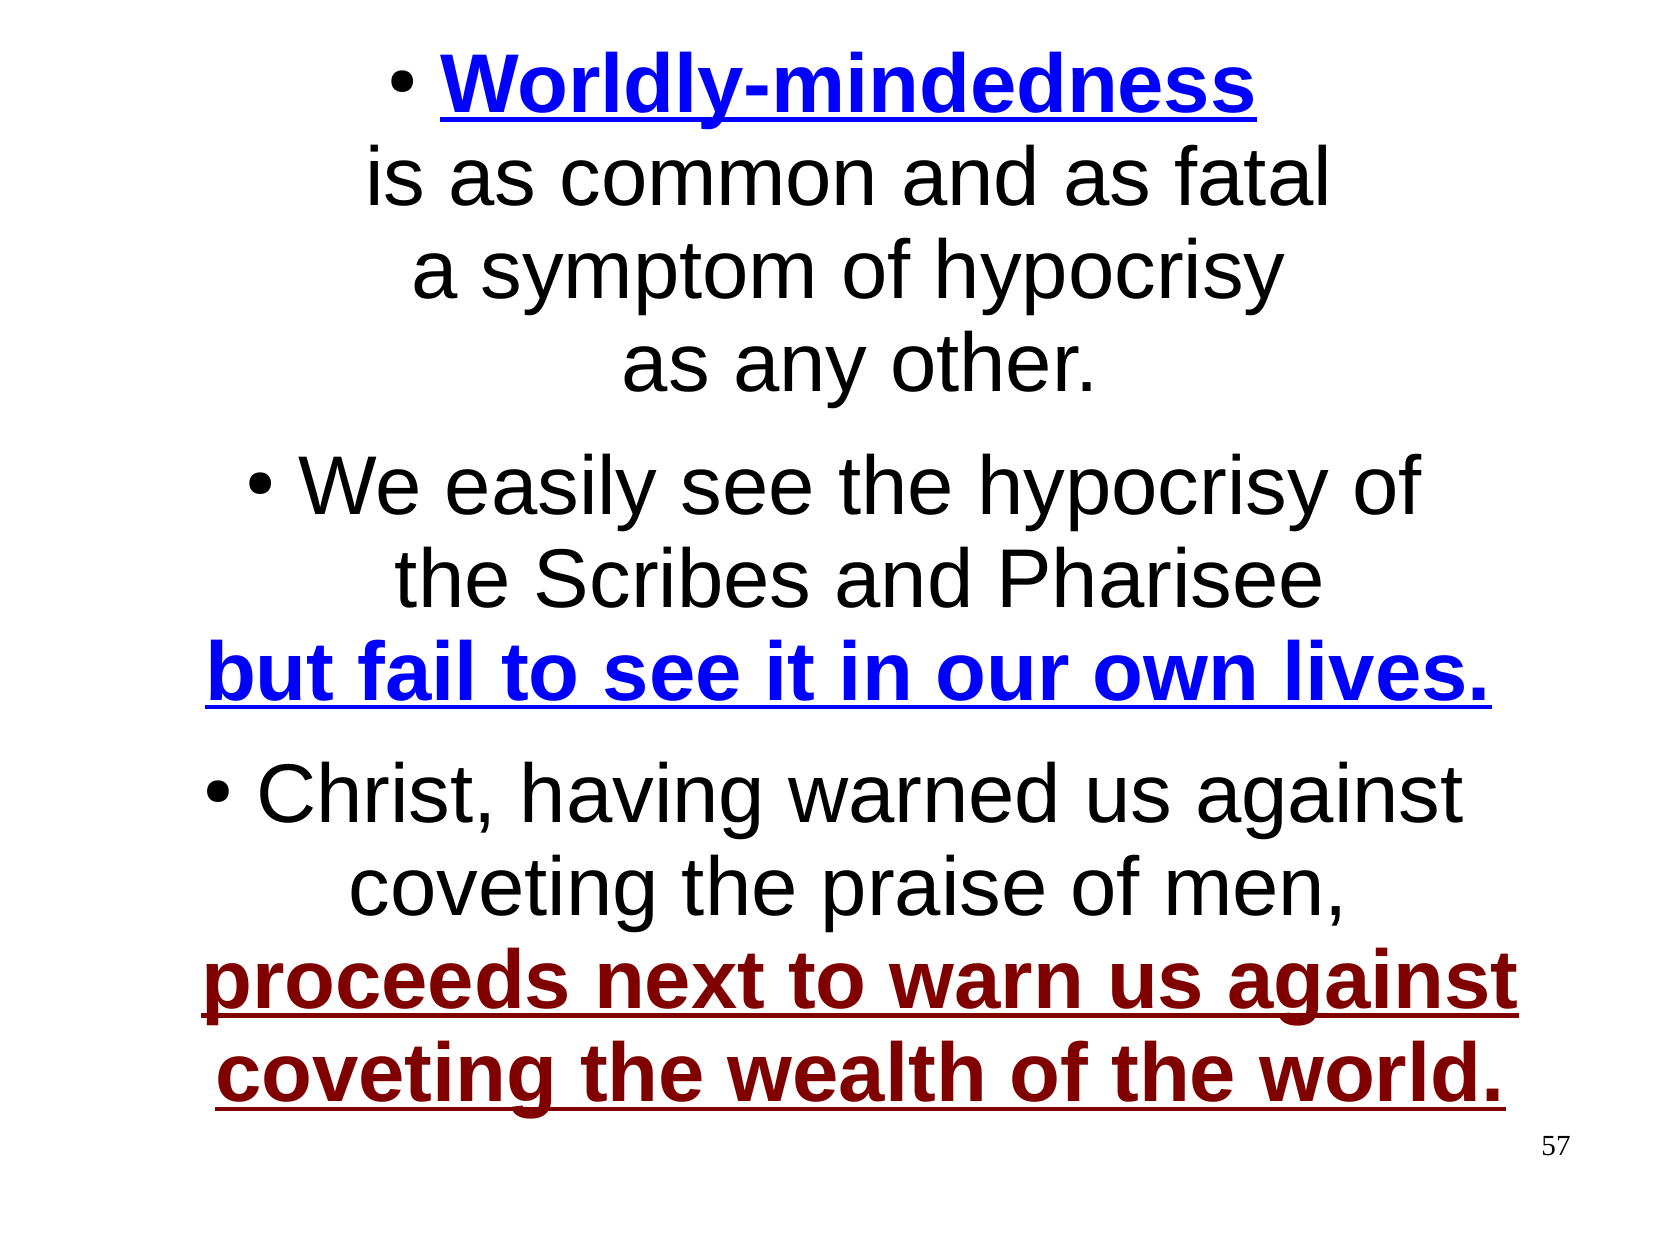

# Worldly-mindedness is as common and as fatal a symptom of hypocrisy as any other.
We easily see the hypocrisy of
 the Scribes and Pharisee
but fail to see it in our own lives.
Christ, having warned us against coveting the praise of men,
proceeds next to warn us against coveting the wealth of the world.
57